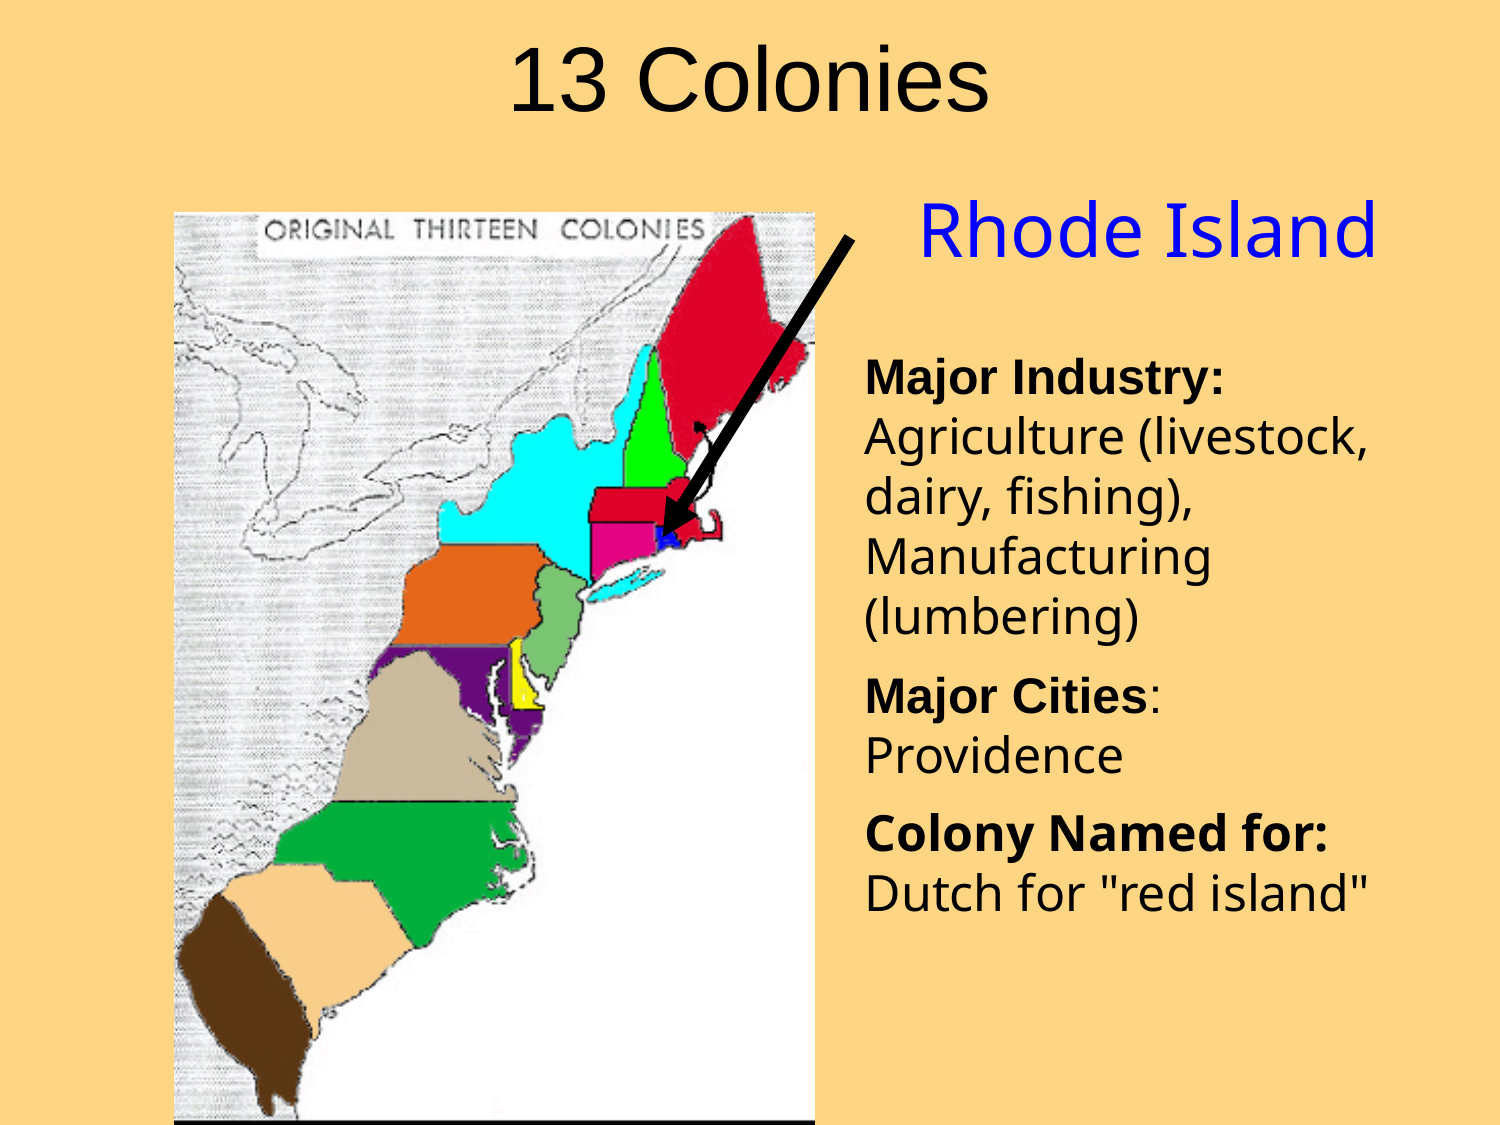

# 13 Colonies
Rhode Island
Major Industry: Agriculture (livestock, dairy, fishing), Manufacturing (lumbering)
Major Cities: Providence
Colony Named for: Dutch for "red island"